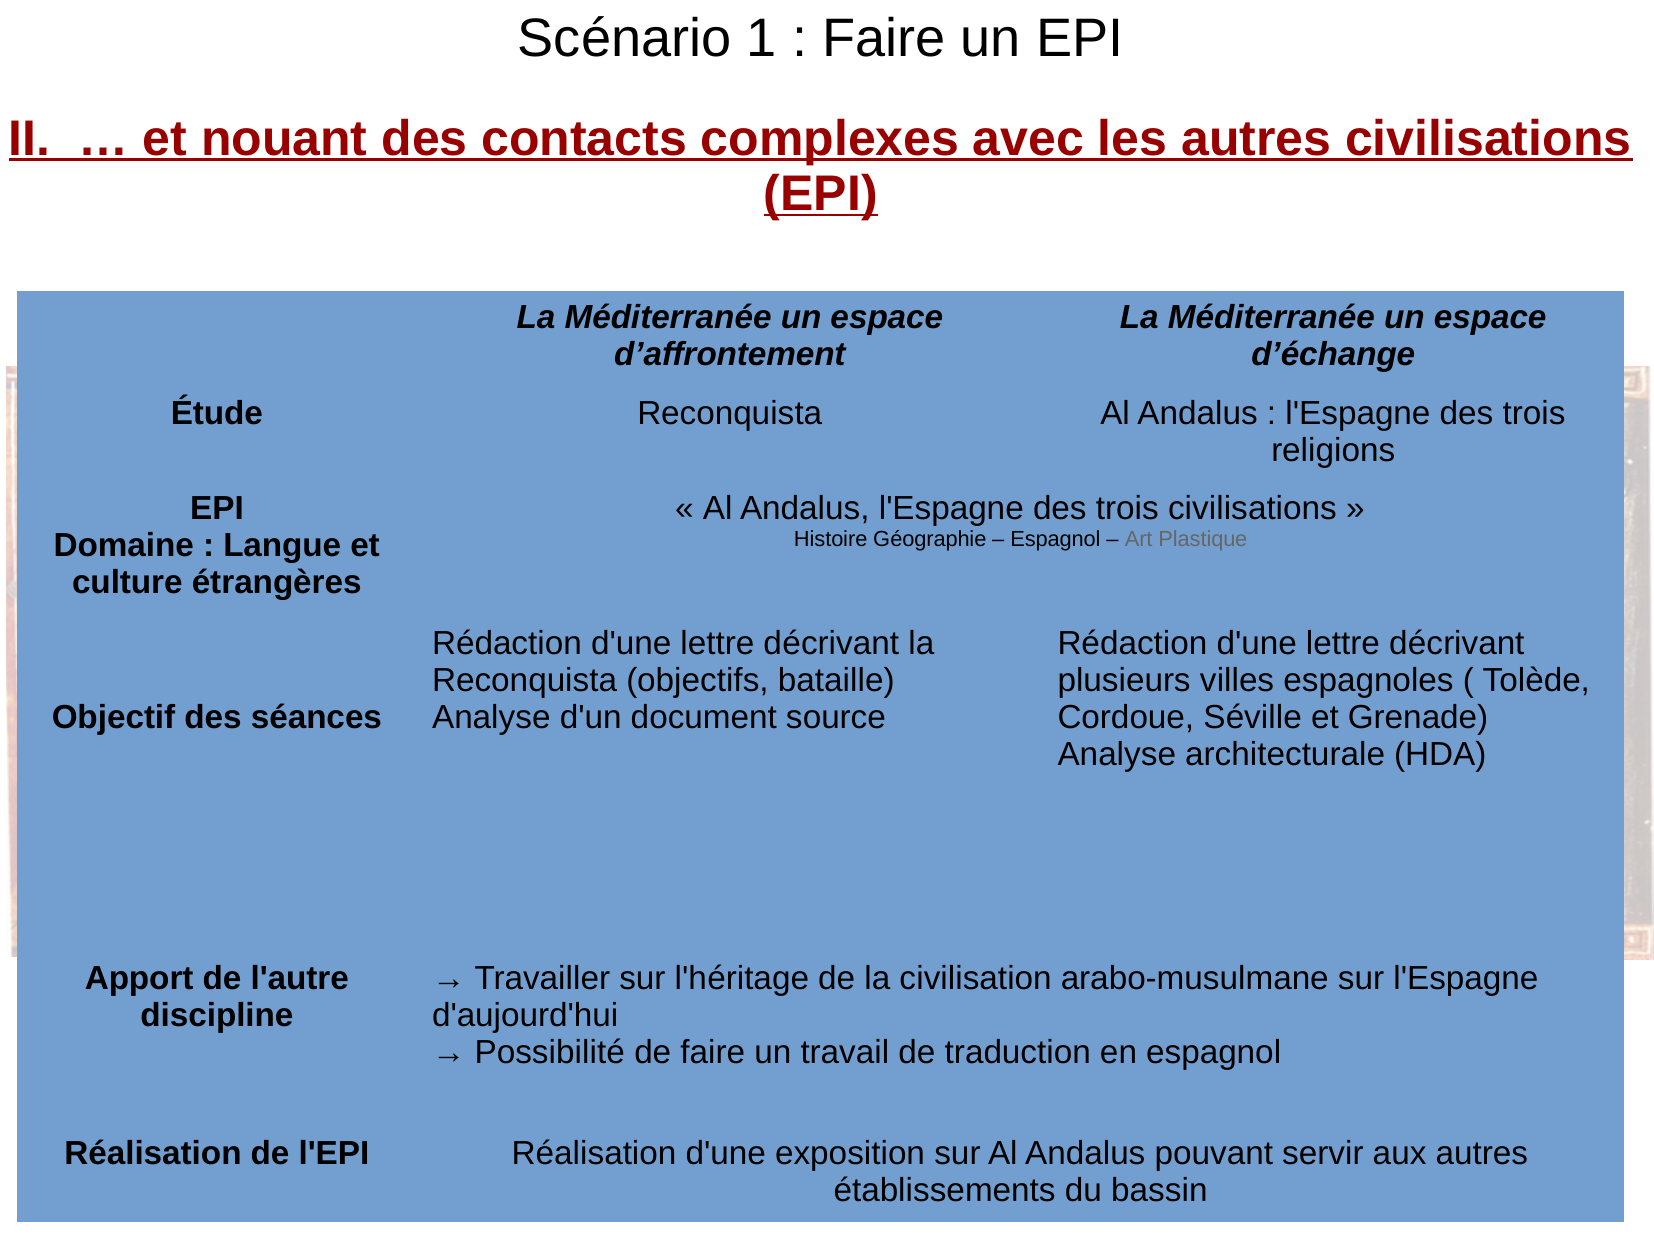

Scénario 1 : Faire un EPI
II. … et nouant des contacts complexes avec les autres civilisations (EPI)
| | La Méditerranée un espace d’affrontement | La Méditerranée un espace d’échange |
| --- | --- | --- |
| Étude | Reconquista | Al Andalus : l'Espagne des trois religions |
| EPI Domaine : Langue et culture étrangères | « Al Andalus, l'Espagne des trois civilisations » Histoire Géographie – Espagnol – Art Plastique | |
| Objectif des séances | Rédaction d'une lettre décrivant la Reconquista (objectifs, bataille) Analyse d'un document source | Rédaction d'une lettre décrivant plusieurs villes espagnoles ( Tolède, Cordoue, Séville et Grenade) Analyse architecturale (HDA) |
| Apport de l'autre discipline | → Travailler sur l'héritage de la civilisation arabo-musulmane sur l'Espagne d'aujourd'hui → Possibilité de faire un travail de traduction en espagnol | |
| Réalisation de l'EPI | Réalisation d'une exposition sur Al Andalus pouvant servir aux autres établissements du bassin | |